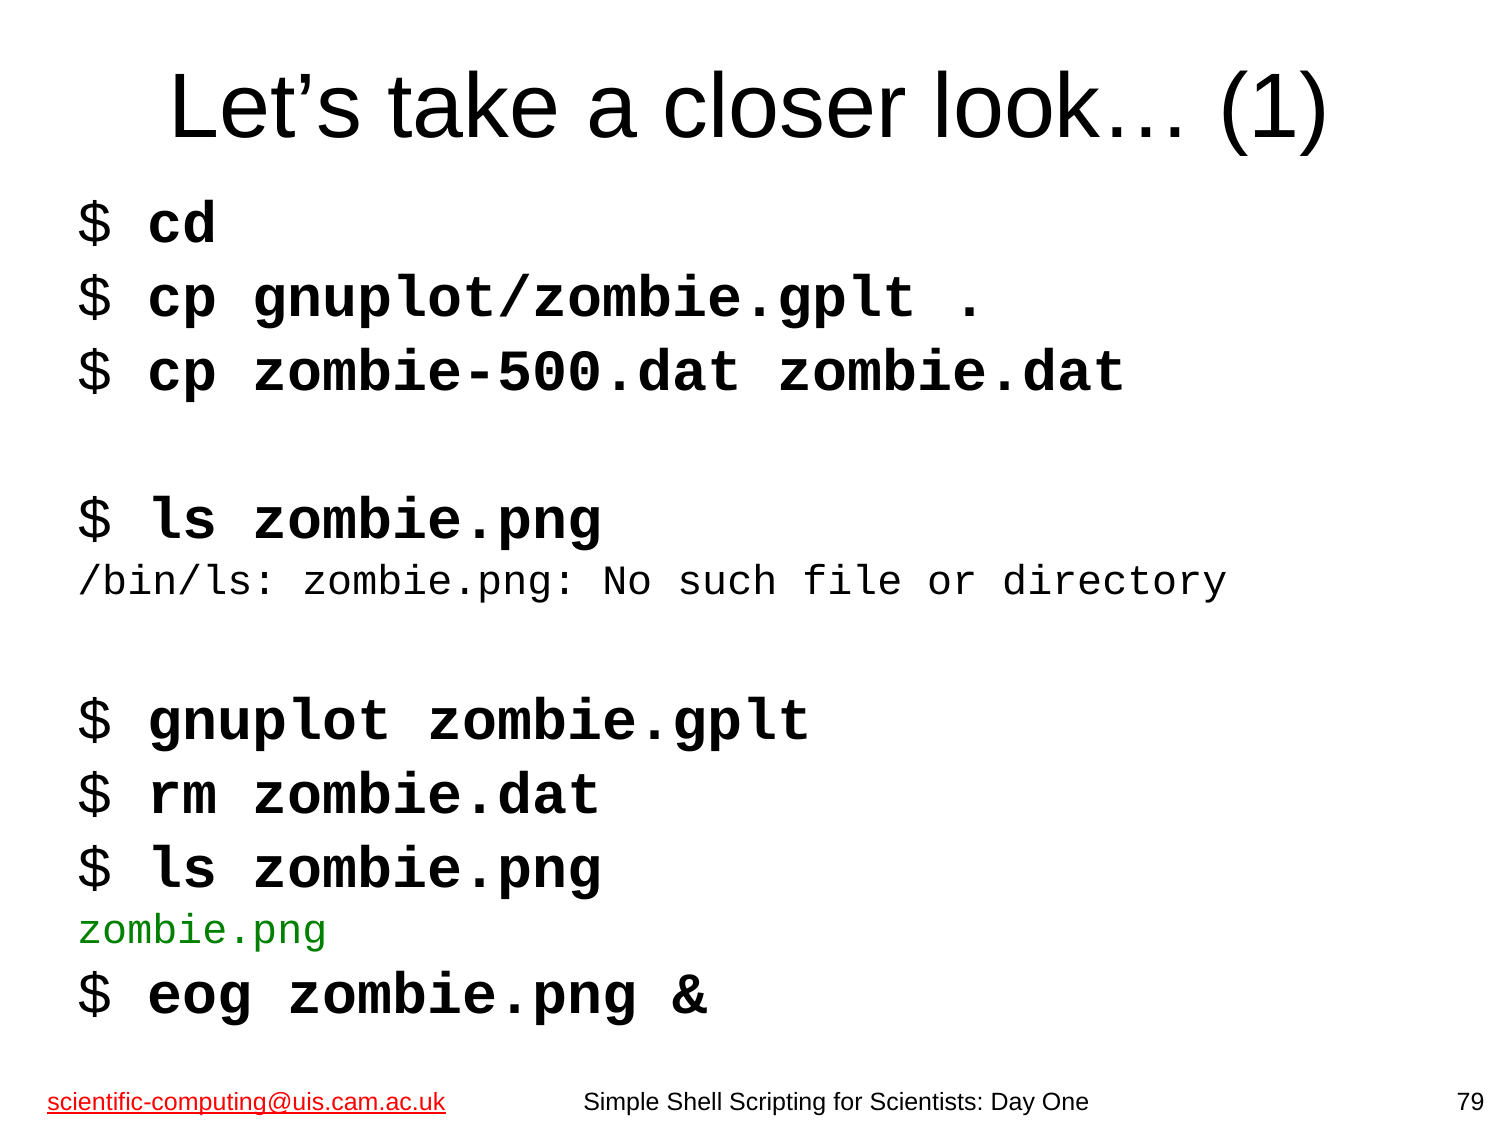

# Let’s take a closer look… (1)
$ cd
$ cp gnuplot/zombie.gplt .
$ cp zombie-500.dat zombie.dat
$ ls zombie.png
/bin/ls: zombie.png: No such file or directory
$ gnuplot zombie.gplt
$ rm zombie.dat
$ ls zombie.png
zombie.png
$ eog zombie.png &
escience-support@ucs.cam.ac.uk	Simple Shell Scripting for Scientists: Day One
79